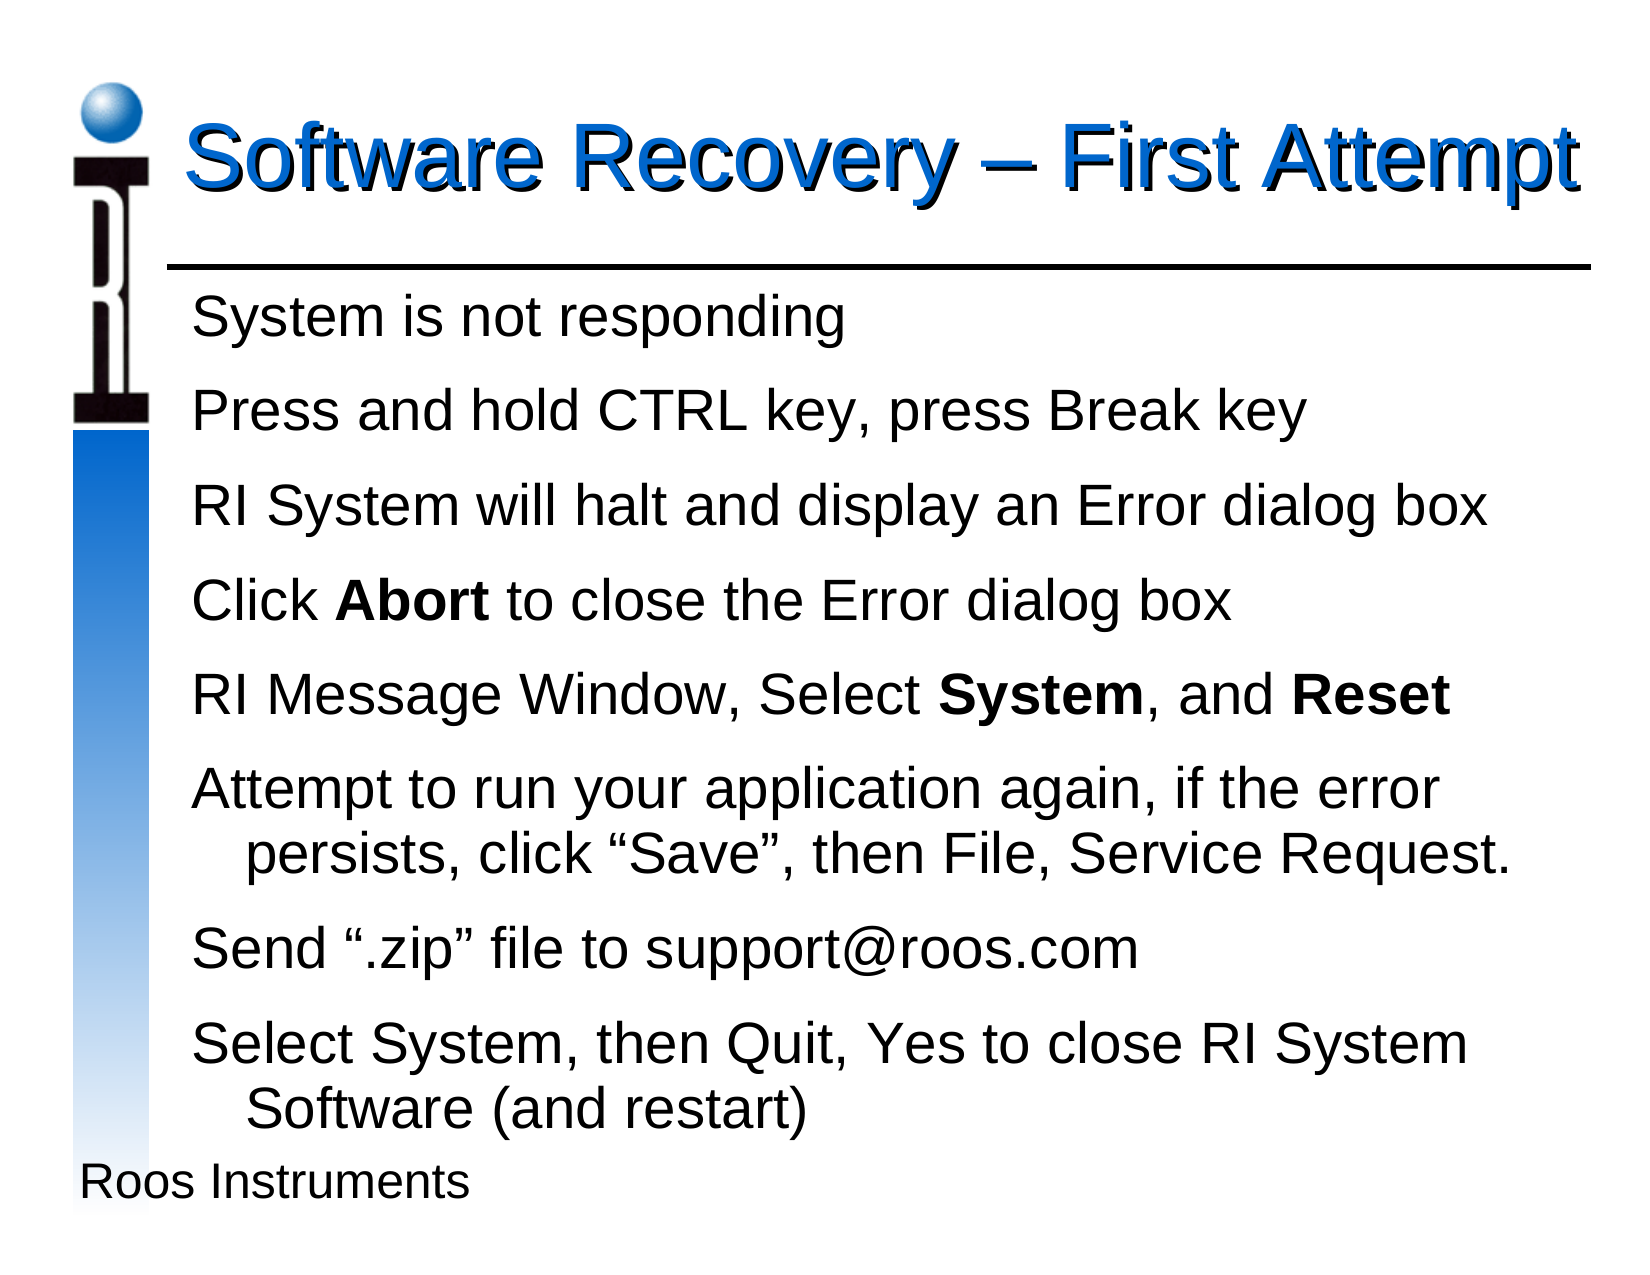

# Software Recovery – First Attempt
System is not responding
Press and hold CTRL key, press Break key
RI System will halt and display an Error dialog box
Click Abort to close the Error dialog box
RI Message Window, Select System, and Reset
Attempt to run your application again, if the error persists, click “Save”, then File, Service Request.
Send “.zip” file to support@roos.com
Select System, then Quit, Yes to close RI System Software (and restart)